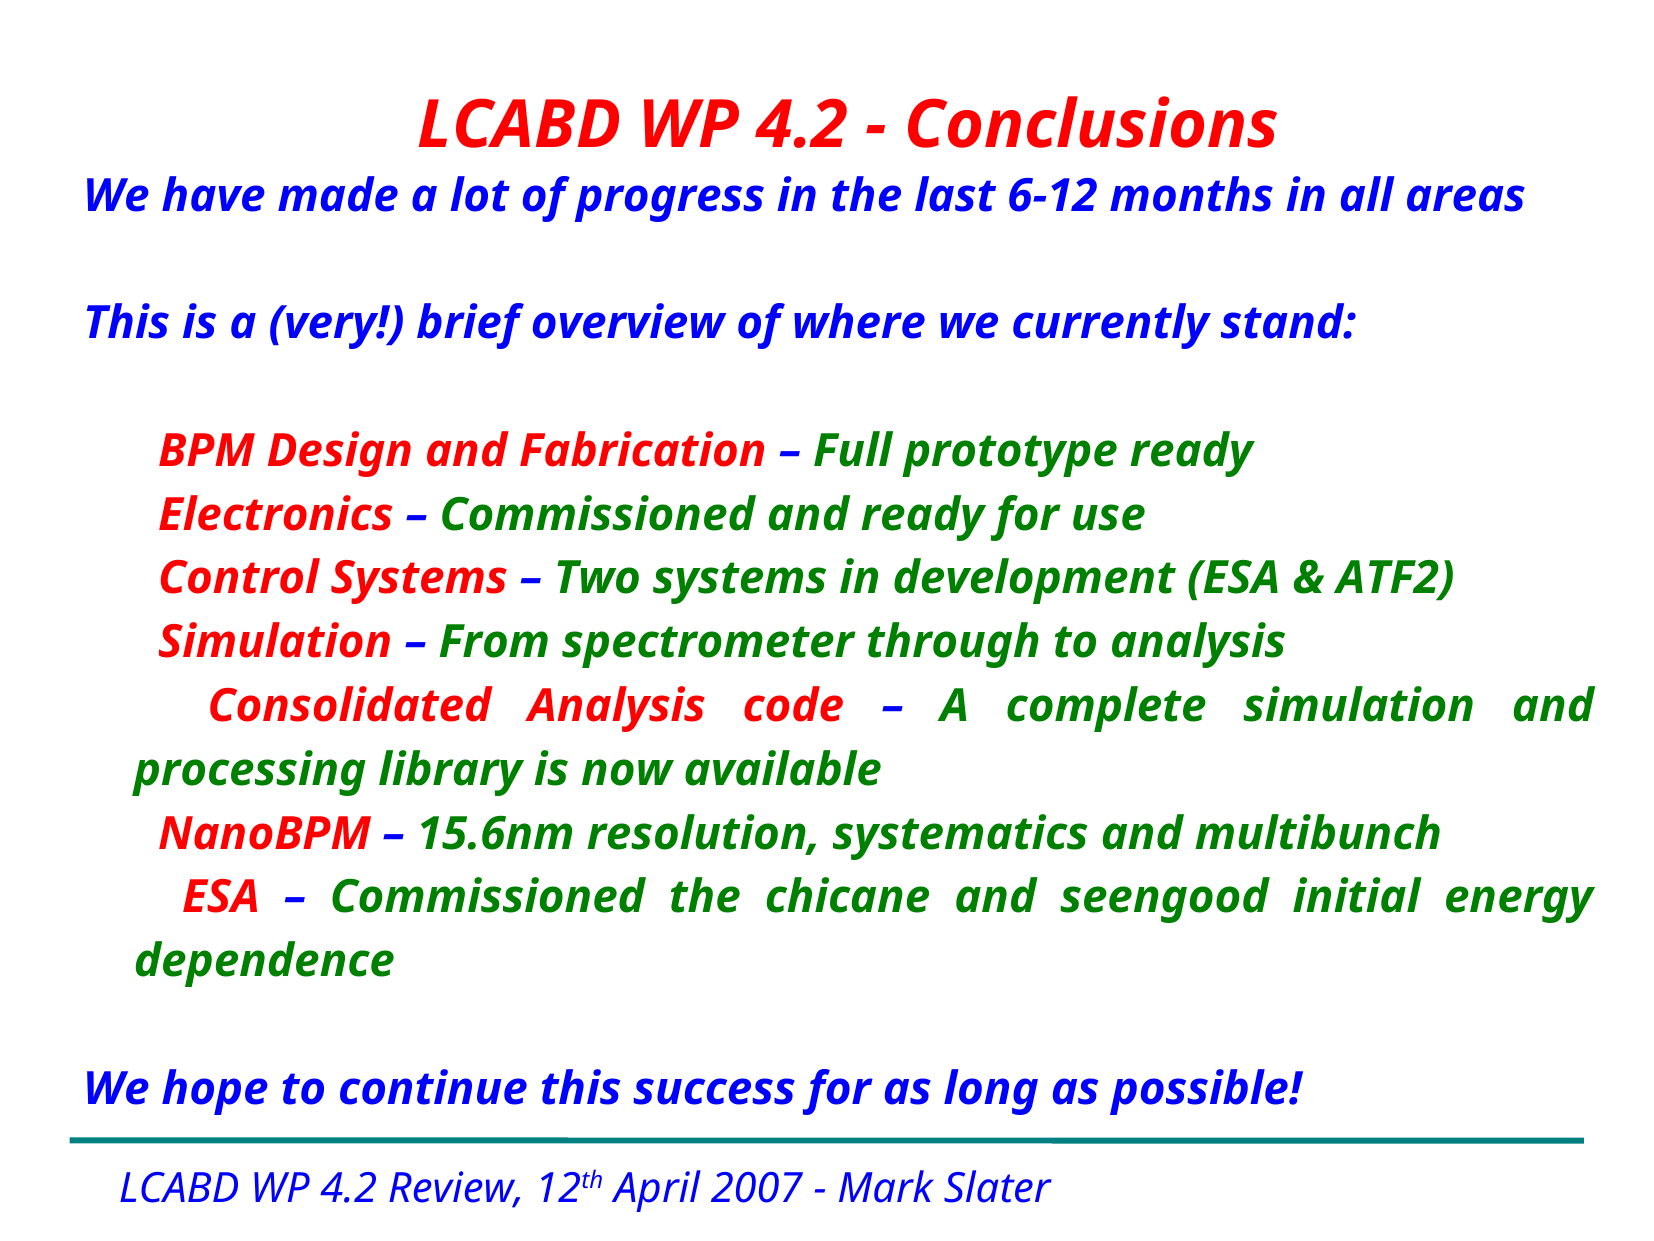

LCABD WP 4.2 - Conclusions
 We have made a lot of progress in the last 6-12 months in all areas
 This is a (very!) brief overview of where we currently stand:
 BPM Design and Fabrication – Full prototype ready
 Electronics – Commissioned and ready for use
 Control Systems – Two systems in development (ESA & ATF2)
 Simulation – From spectrometer through to analysis
 Consolidated Analysis code – A complete simulation and processing library is now available
 NanoBPM – 15.6nm resolution, systematics and multibunch
 ESA – Commissioned the chicane and seengood initial energy dependence
 We hope to continue this success for as long as possible!
LCABD WP 4.2 Review, 12th April 2007 - Mark Slater